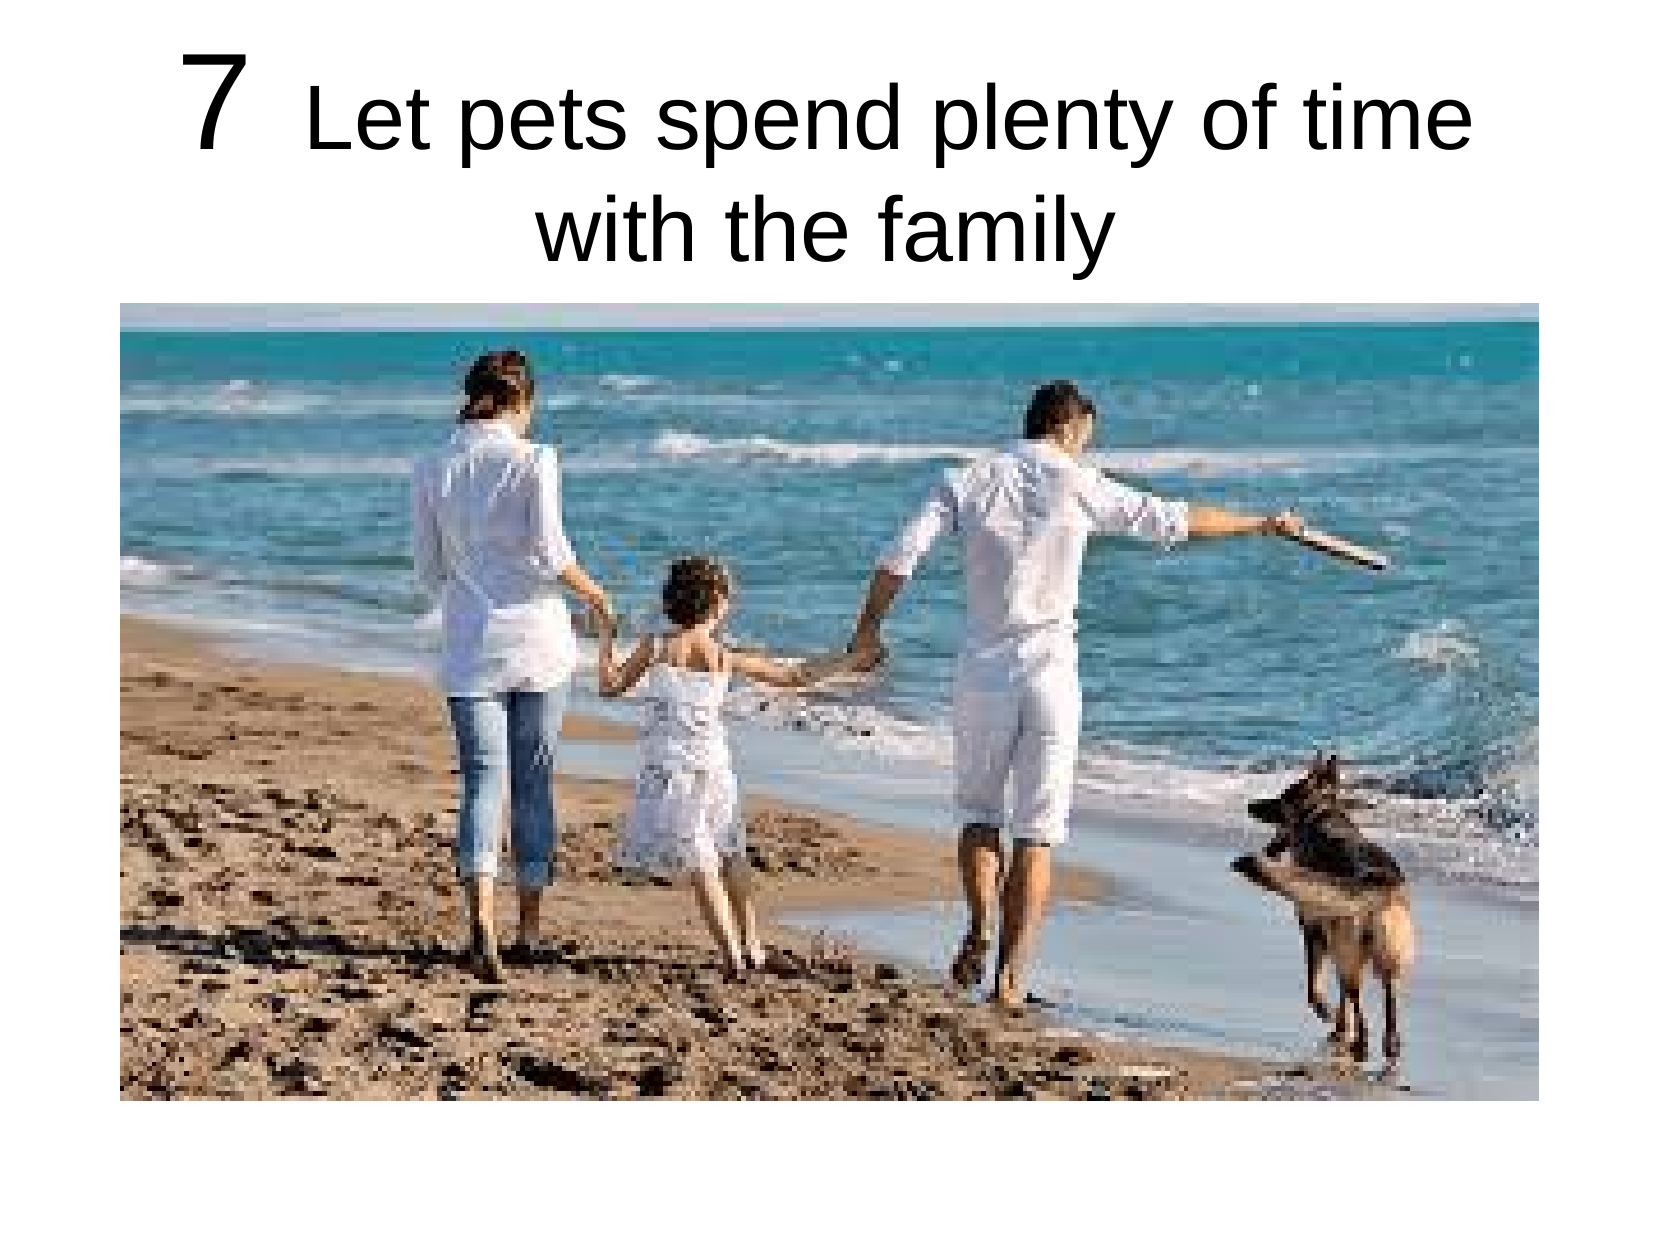

# 7 Let pets spend plenty of time with the family